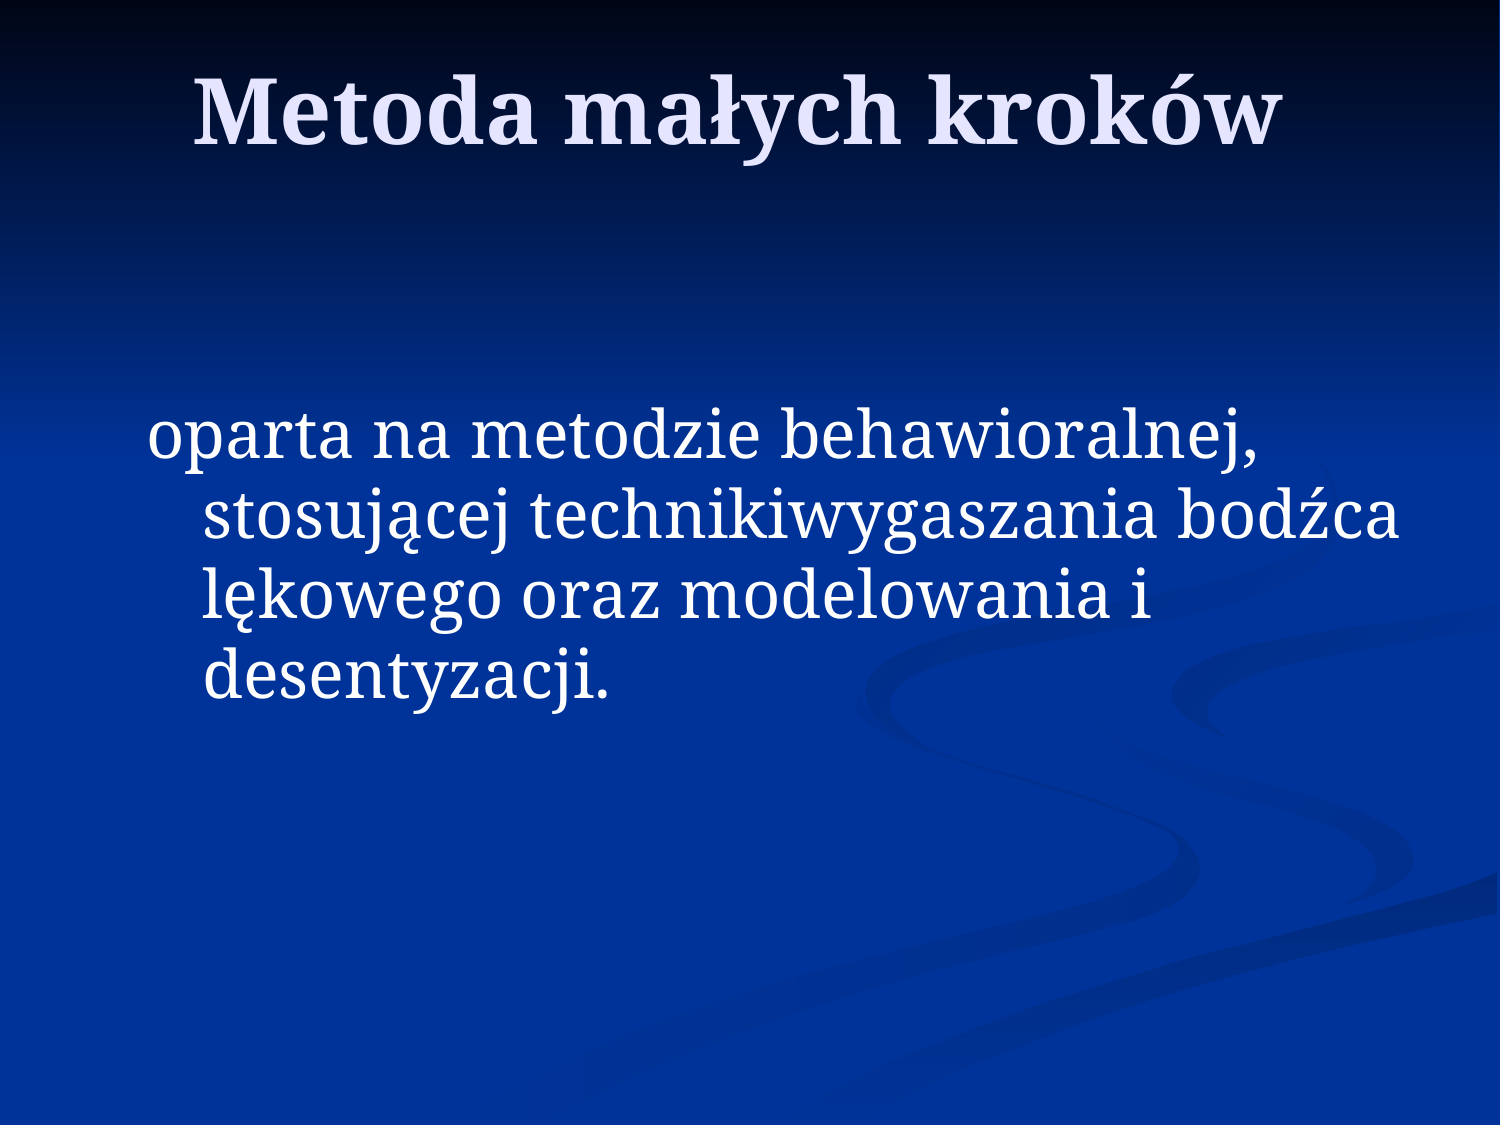

# Metoda małych kroków
oparta na metodzie behawioralnej, stosującej technikiwygaszania bodźca lękowego oraz modelowania i desentyzacji.